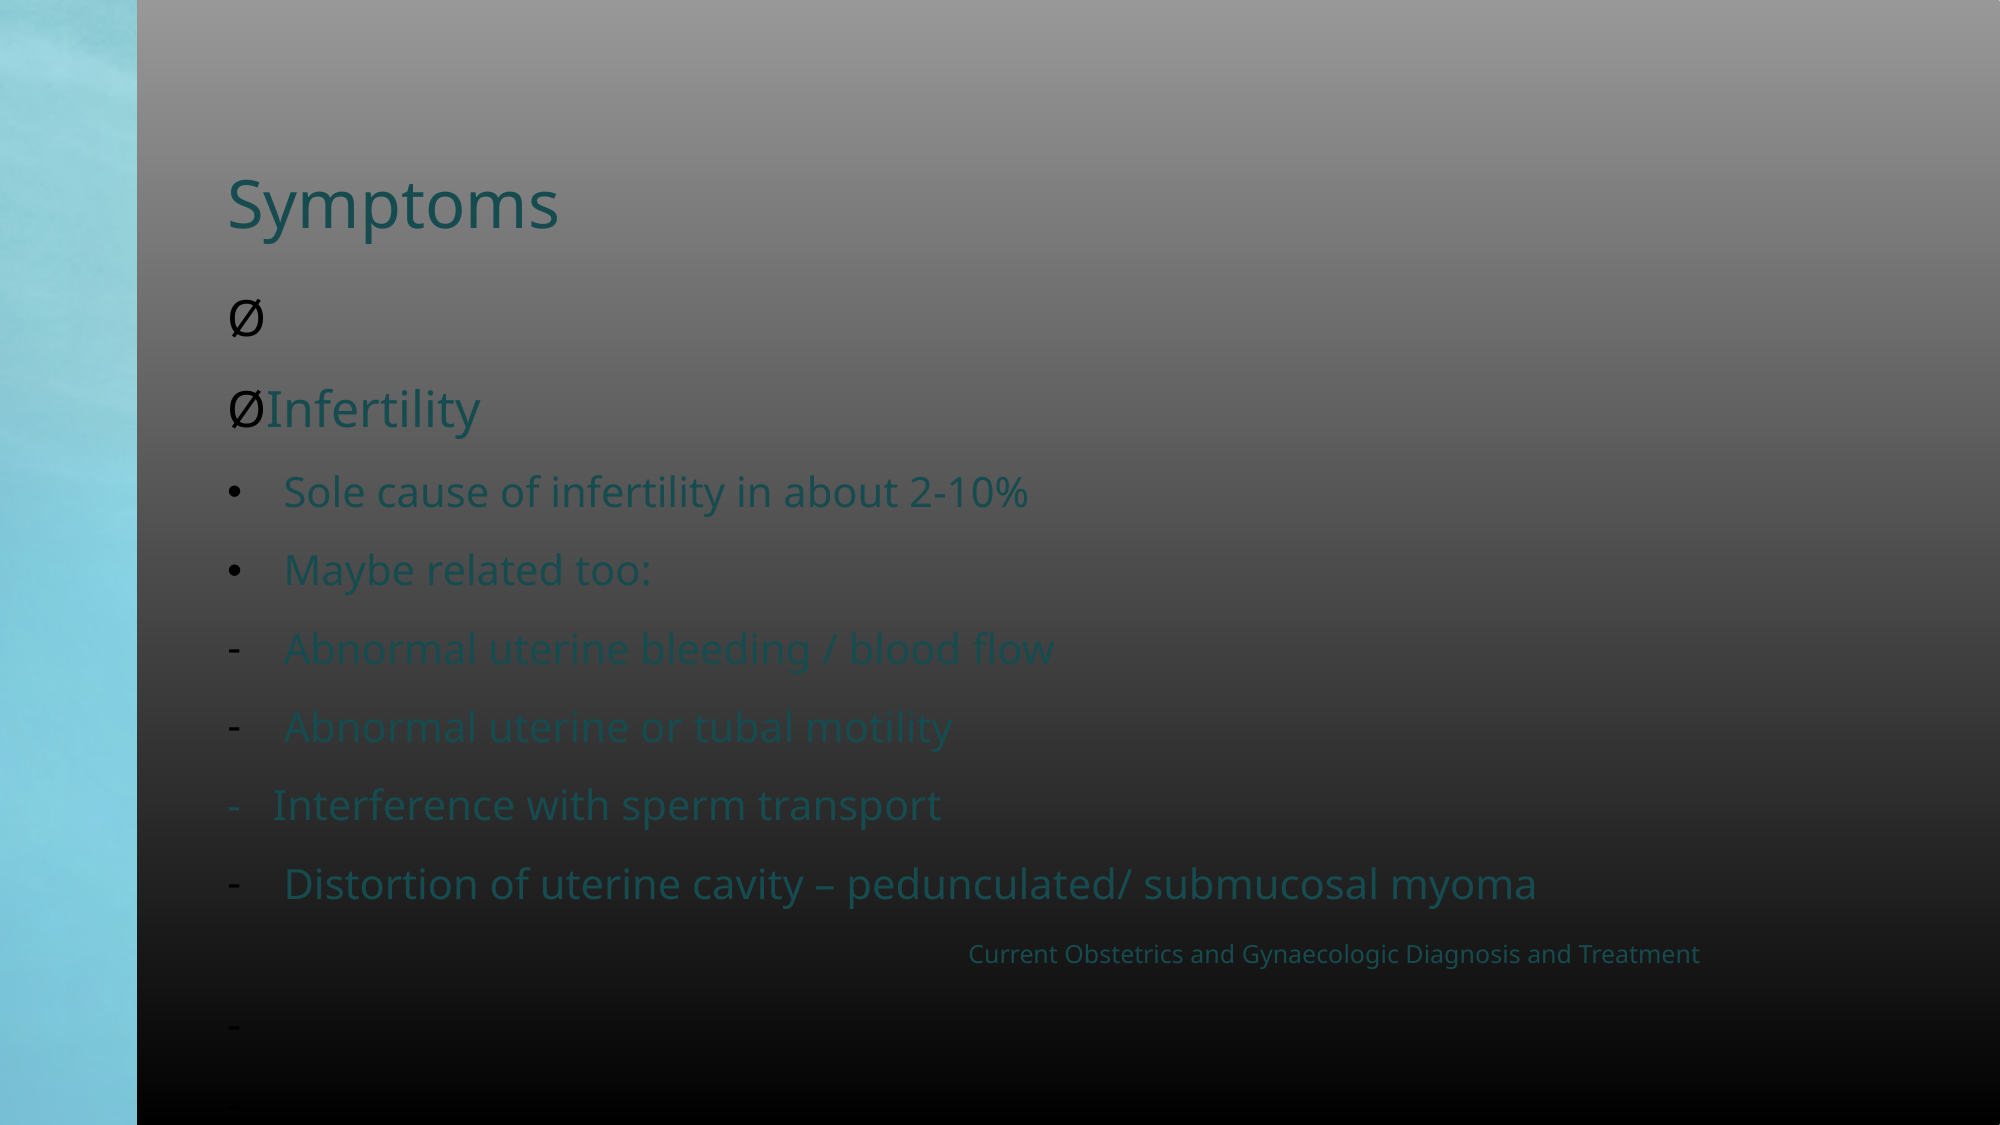

# Symptoms
Infertility
Sole cause of infertility in about 2-10%
Maybe related too:
Abnormal uterine bleeding / blood flow
Abnormal uterine or tubal motility
- Interference with sperm transport
Distortion of uterine cavity – pedunculated/ submucosal myoma
 Current Obstetrics and Gynaecologic Diagnosis and Treatment